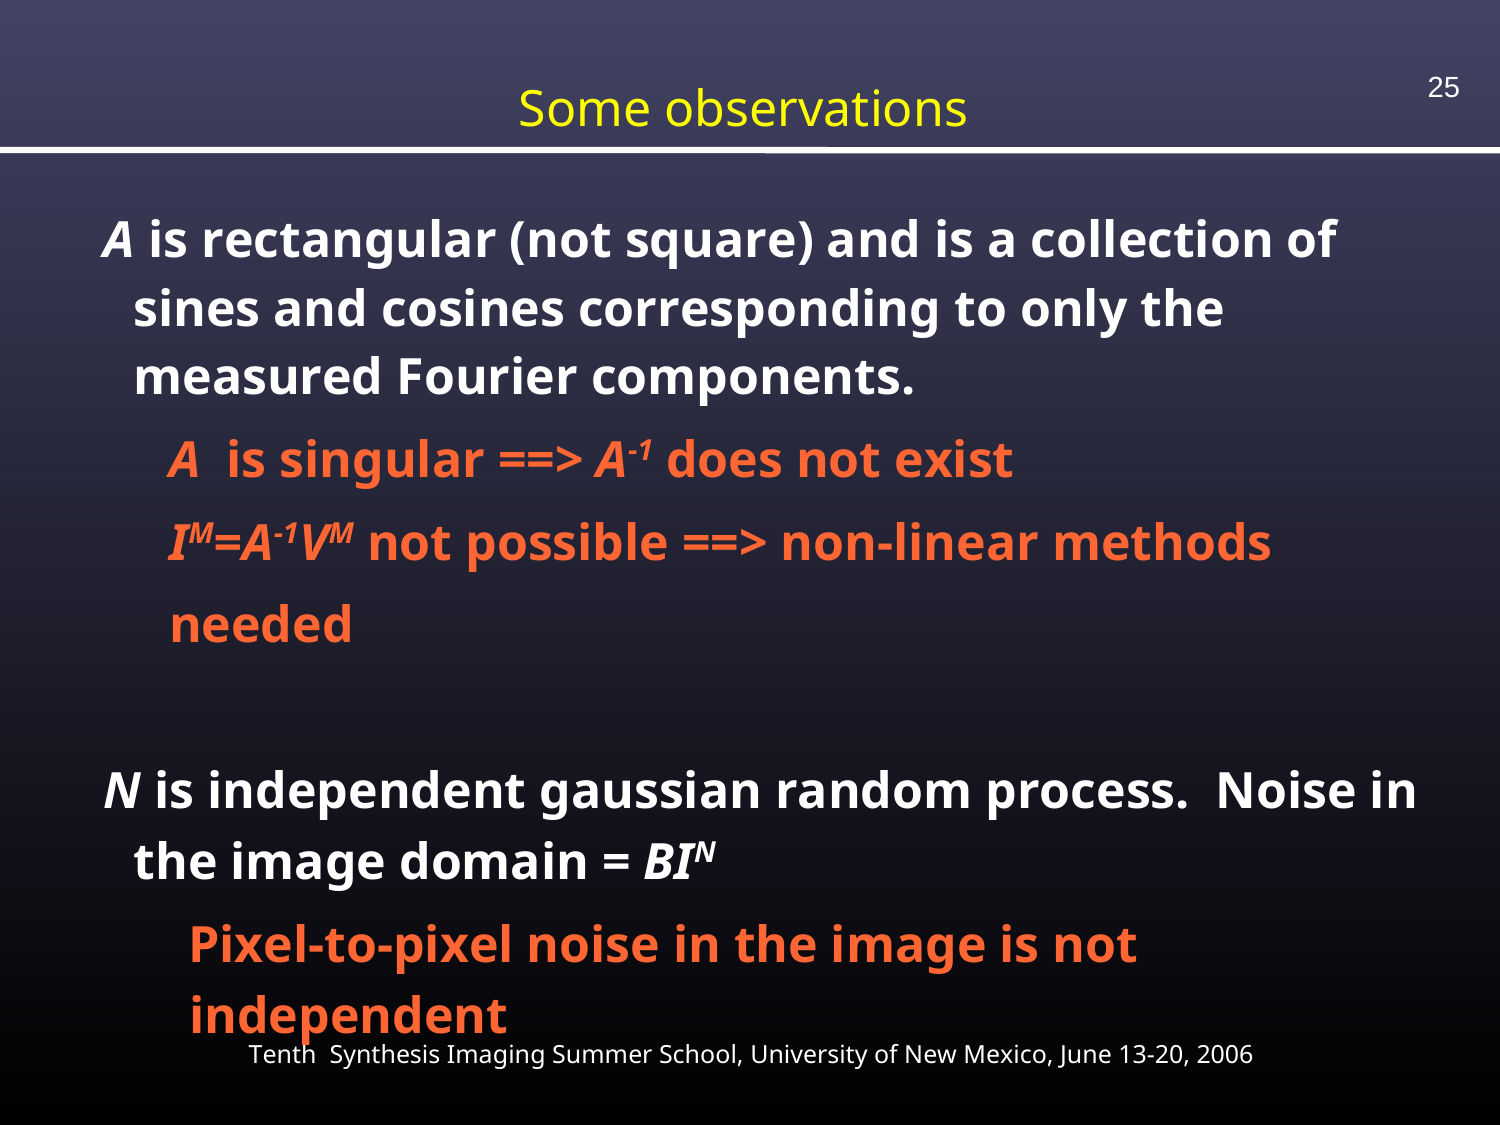

# Some observations
A is rectangular (not square) and is a collection of sines and cosines corresponding to only the measured Fourier components.
 A is singular ==> A-1 does not exist
 IM=A-1VM not possible ==> non-linear methods
 needed
N is independent gaussian random process. Noise in the image domain = BIN
Pixel-to-pixel noise in the image is not independent